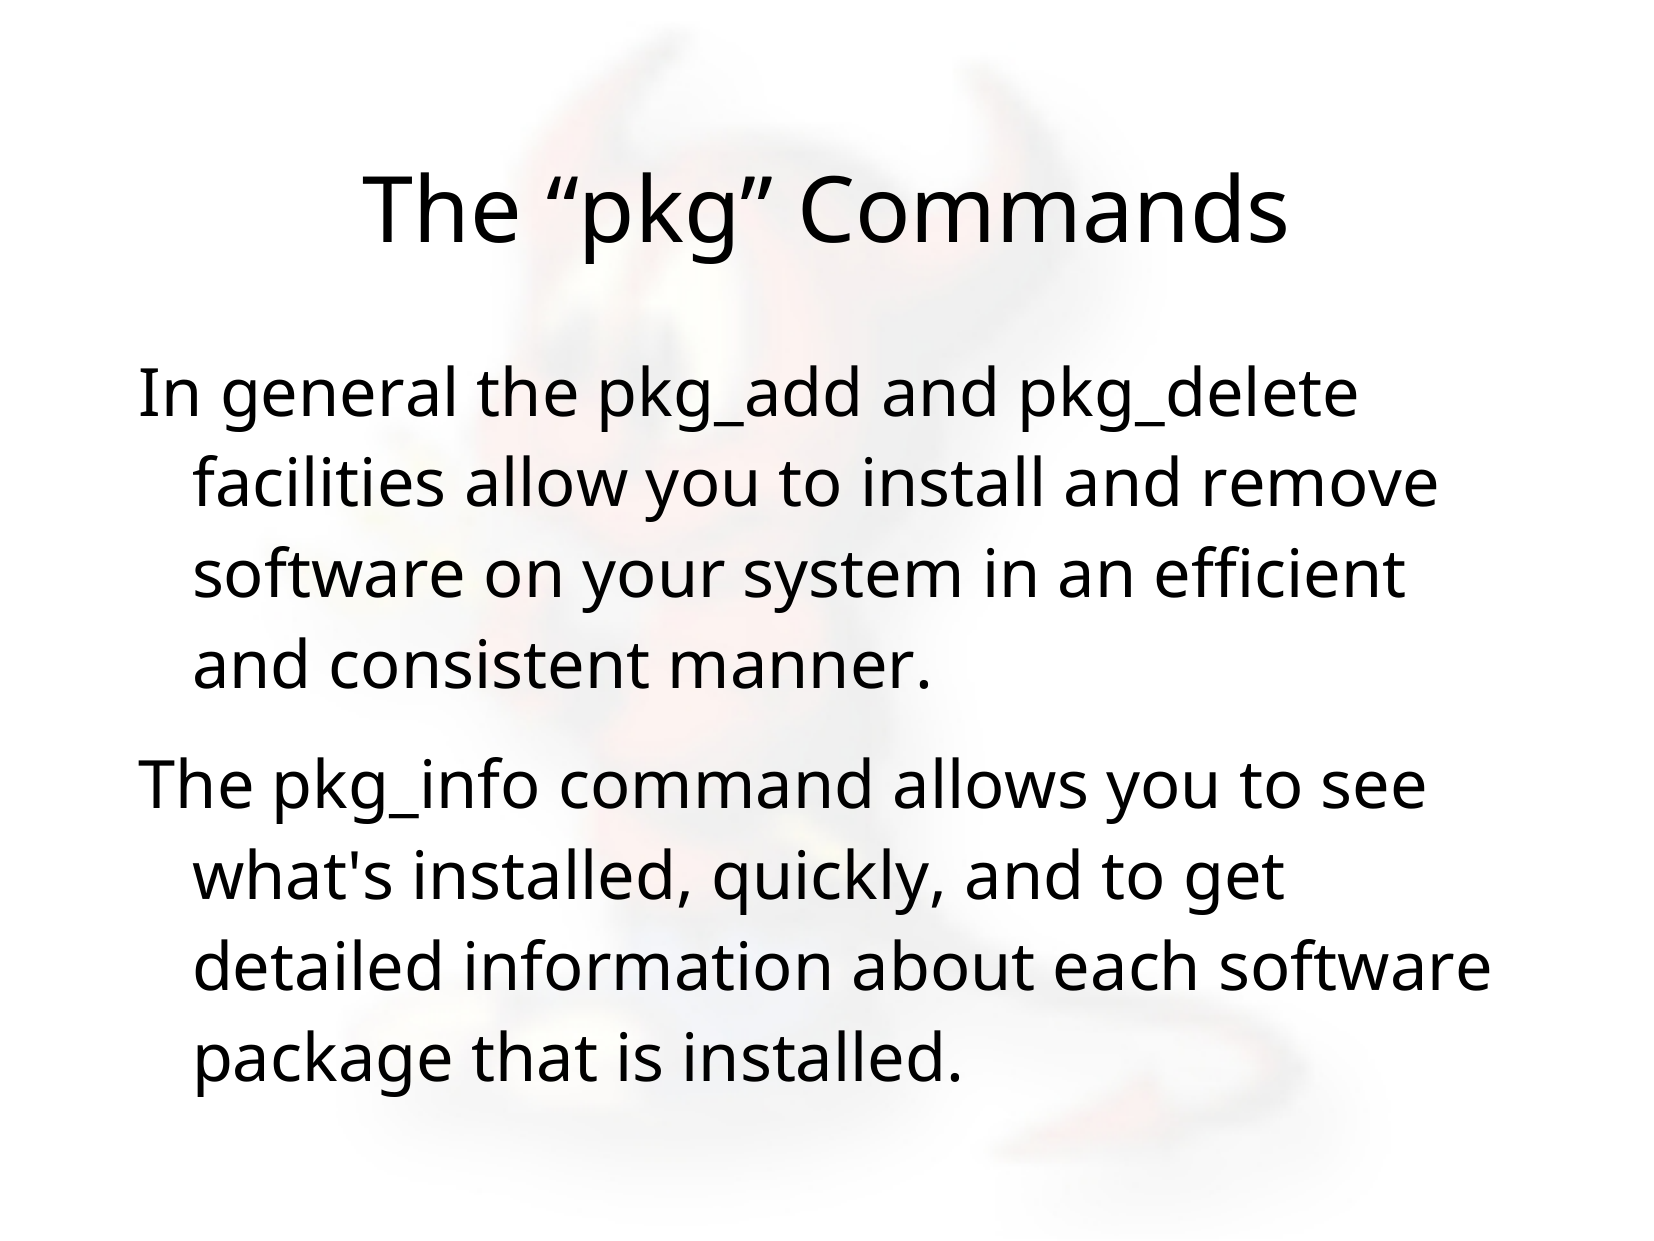

# The “pkg” Commands
In general the pkg_add and pkg_delete facilities allow you to install and remove software on your system in an efficient and consistent manner.
The pkg_info command allows you to see what's installed, quickly, and to get detailed information about each software package that is installed.